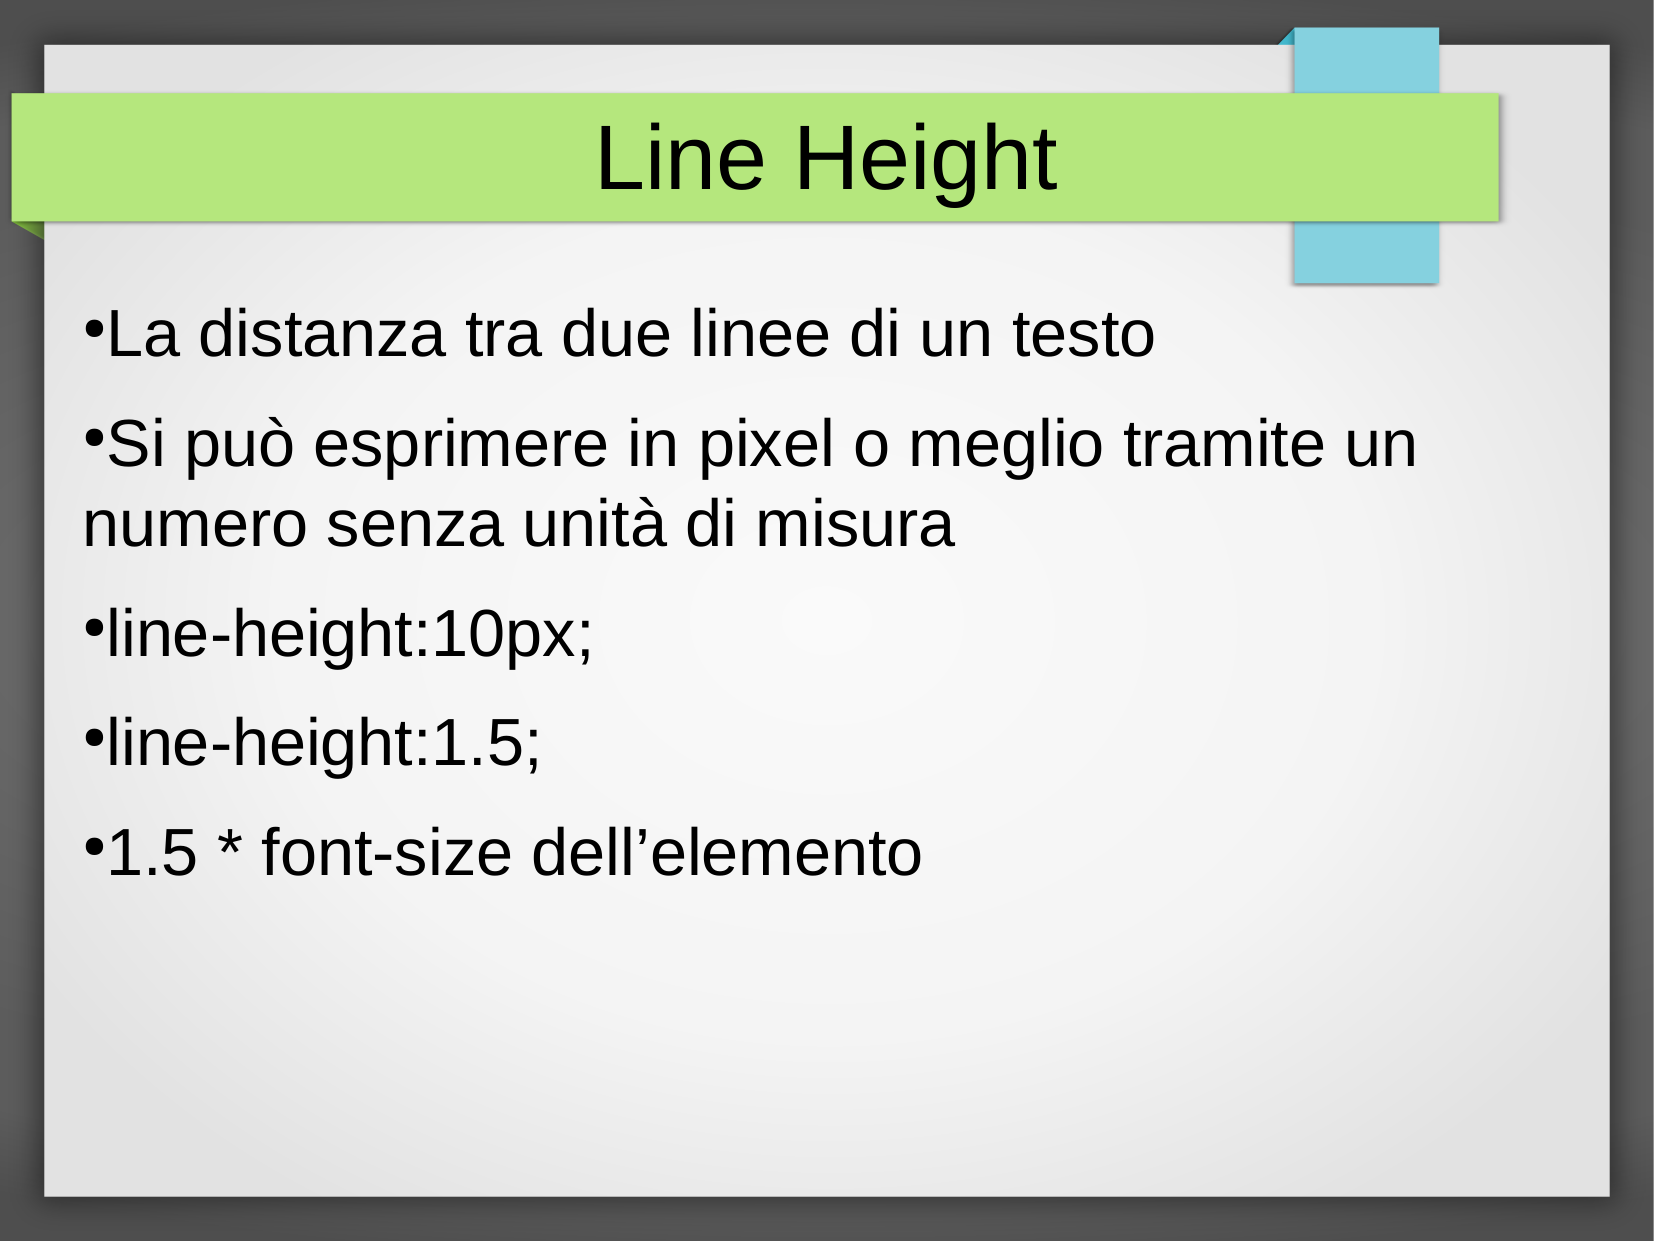

# Line Height
La distanza tra due linee di un testo
Si può esprimere in pixel o meglio tramite un numero senza unità di misura
line-height:10px;
line-height:1.5;
1.5 * font-size dell’elemento